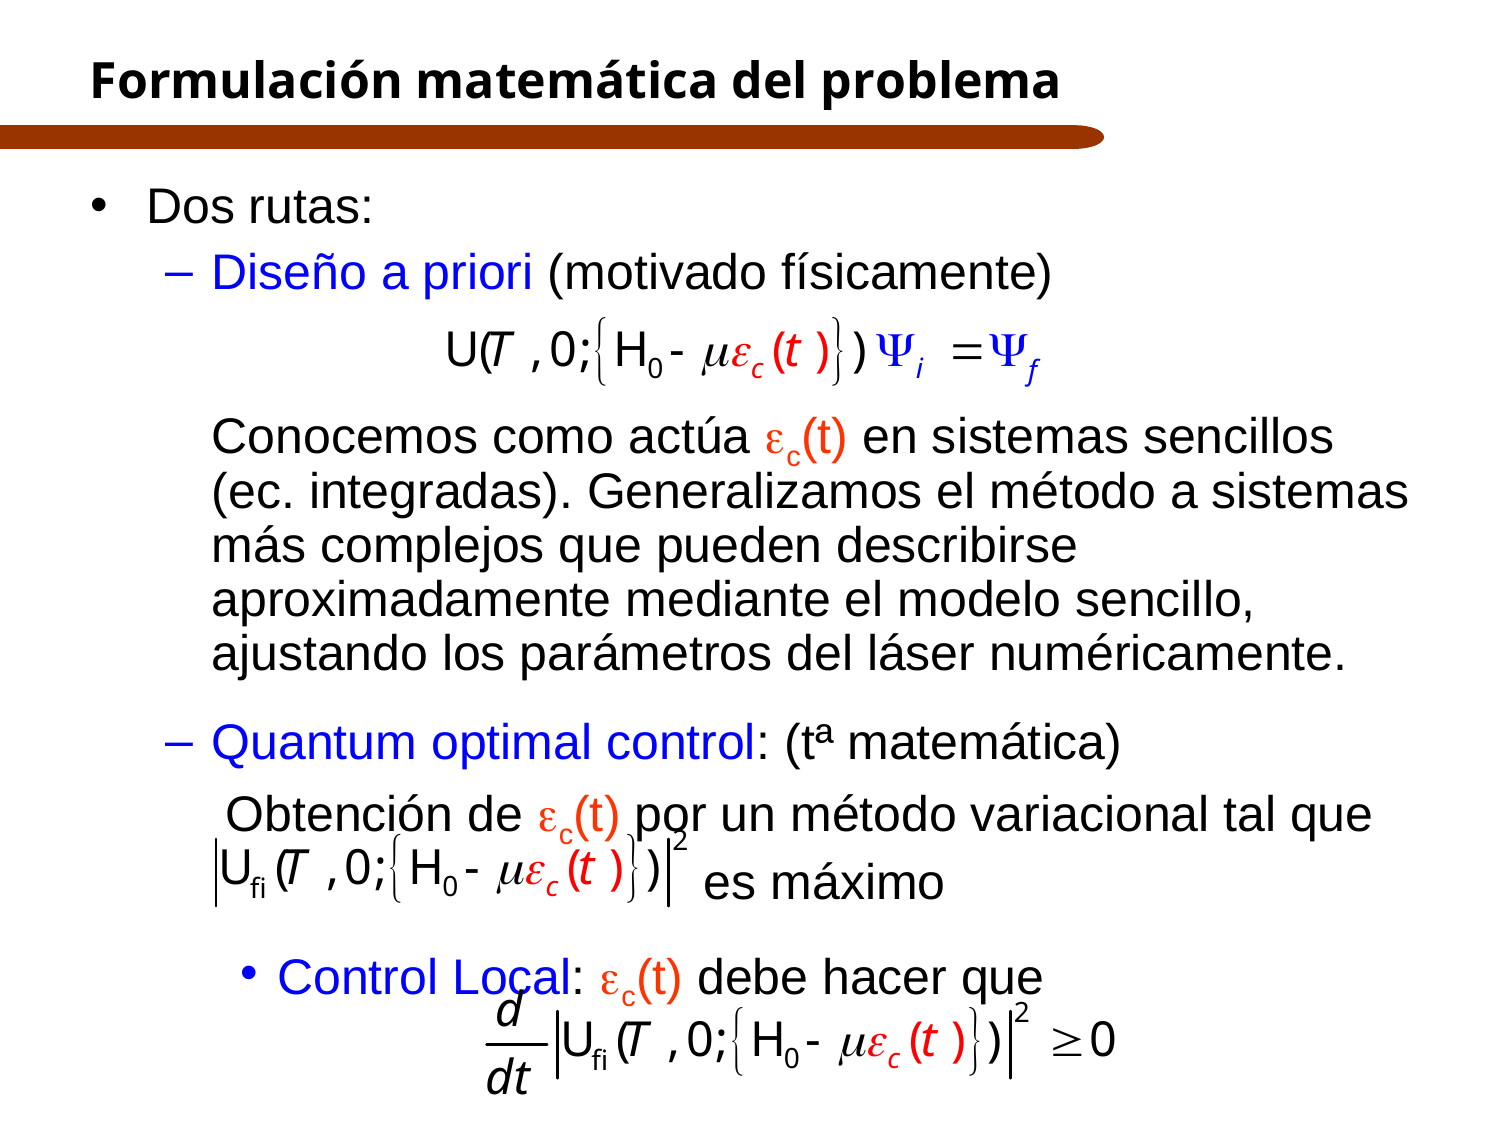

Formulación matemática del problema
# Dos rutas:
Diseño a priori (motivado físicamente)
	Conocemos como actúa c(t) en sistemas sencillos (ec. integradas). Generalizamos el método a sistemas más complejos que pueden describirse aproximadamente mediante el modelo sencillo, ajustando los parámetros del láser numéricamente.
Quantum optimal control: (tª matemática)
	 Obtención de c(t) por un método variacional tal que
	 				 es máximo
Control Local: c(t) debe hacer que